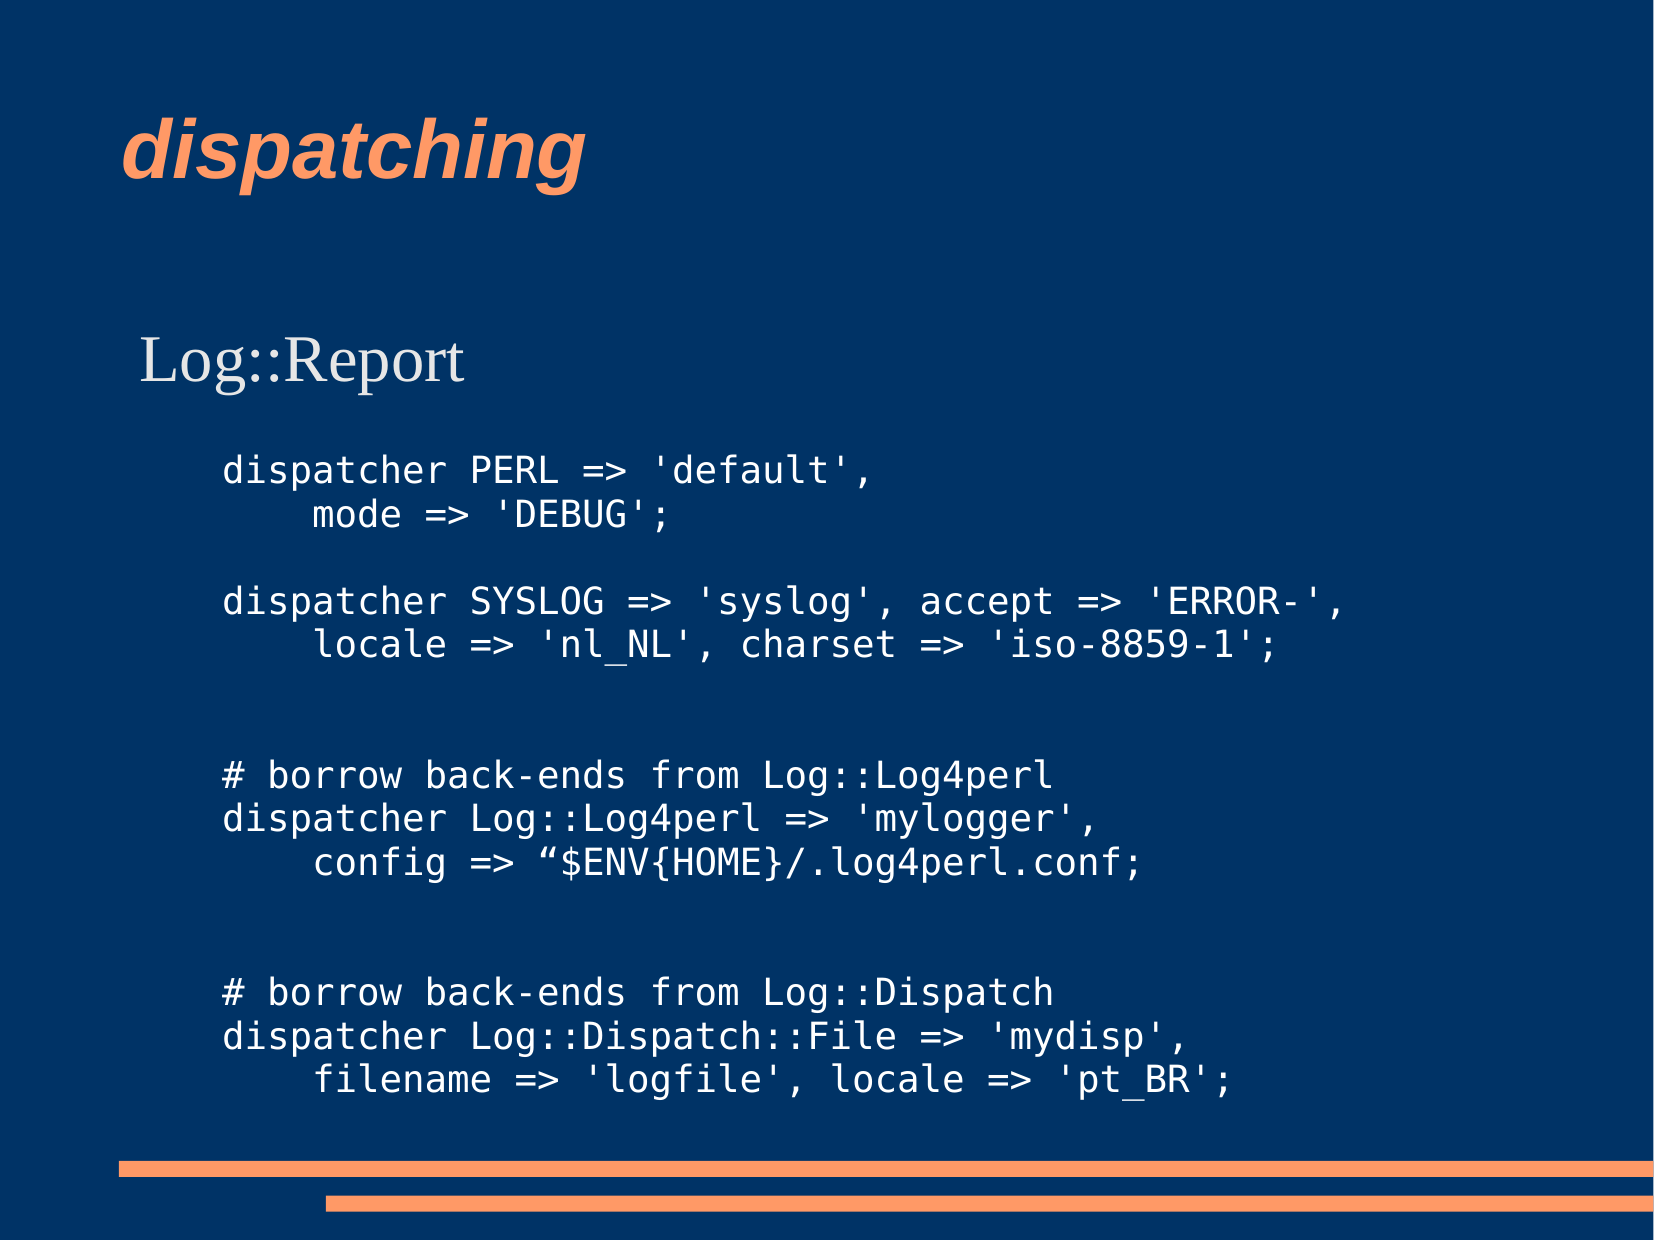

# dispatching
Log::Report
dispatcher PERL => 'default',
 mode => 'DEBUG';
dispatcher SYSLOG => 'syslog', accept => 'ERROR-',
 locale => 'nl_NL', charset => 'iso-8859-1';
# borrow back-ends from Log::Log4perl
dispatcher Log::Log4perl => 'mylogger',
 config => “$ENV{HOME}/.log4perl.conf;
# borrow back-ends from Log::Dispatch
dispatcher Log::Dispatch::File => 'mydisp',
 filename => 'logfile', locale => 'pt_BR';